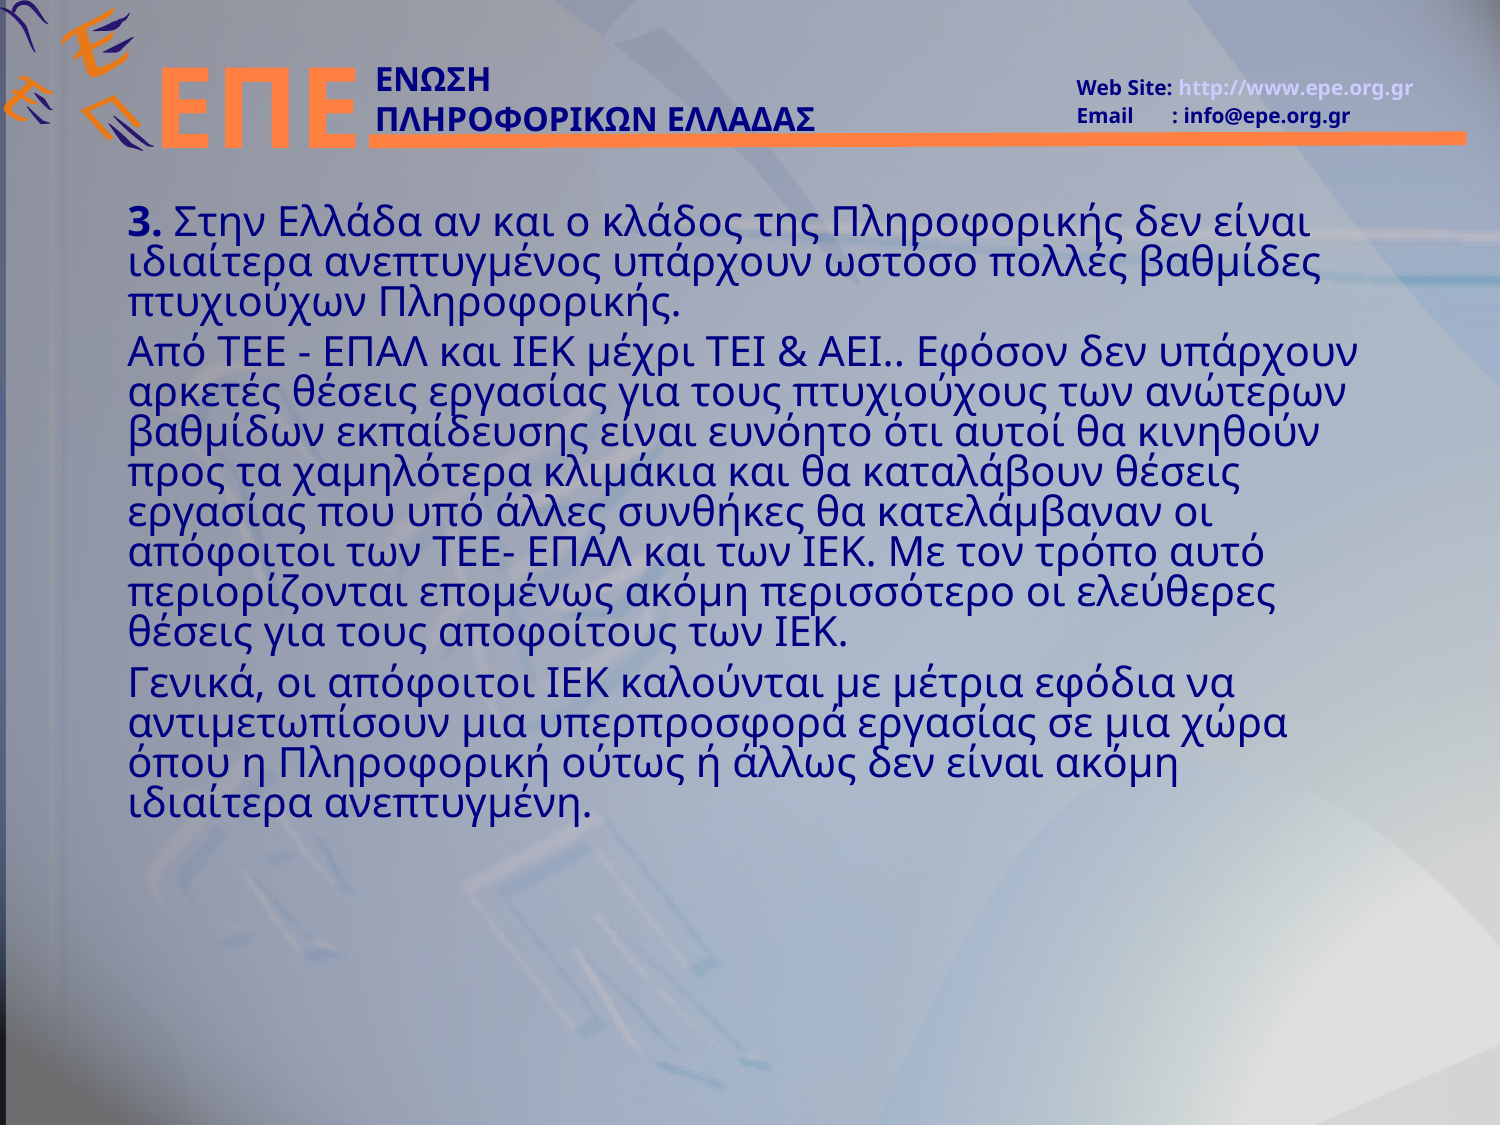

# 3. Στην Ελλάδα αν και ο κλάδος της Πληροφορικής δεν είναι ιδιαίτερα ανεπτυγμένος υπάρχουν ωστόσο πολλές βαθμίδες πτυχιούχων Πληροφορικής.
Από ΤΕΕ - ΕΠΑΛ και ΙΕΚ μέχρι ΤΕΙ & ΑΕΙ.. Εφόσον δεν υπάρχουν αρκετές θέσεις εργασίας για τους πτυχιούχους των ανώτερων βαθμίδων εκπαίδευσης είναι ευνόητο ότι αυτοί θα κινηθούν προς τα χαμηλότερα κλιμάκια και θα καταλάβουν θέσεις εργασίας που υπό άλλες συνθήκες θα κατελάμβαναν οι απόφοιτοι των ΤΕΕ- ΕΠΑΛ και των ΙΕΚ. Με τον τρόπο αυτό περιορίζονται επομένως ακόμη περισσότερο οι ελεύθερες θέσεις για τους αποφοίτους των ΙΕΚ.
Γενικά, οι απόφοιτοι ΙΕΚ καλούνται με μέτρια εφόδια να αντιμετωπίσουν μια υπερπροσφορά εργασίας σε μια χώρα όπου η Πληροφορική ούτως ή άλλως δεν είναι ακόμη ιδιαίτερα ανεπτυγμένη.